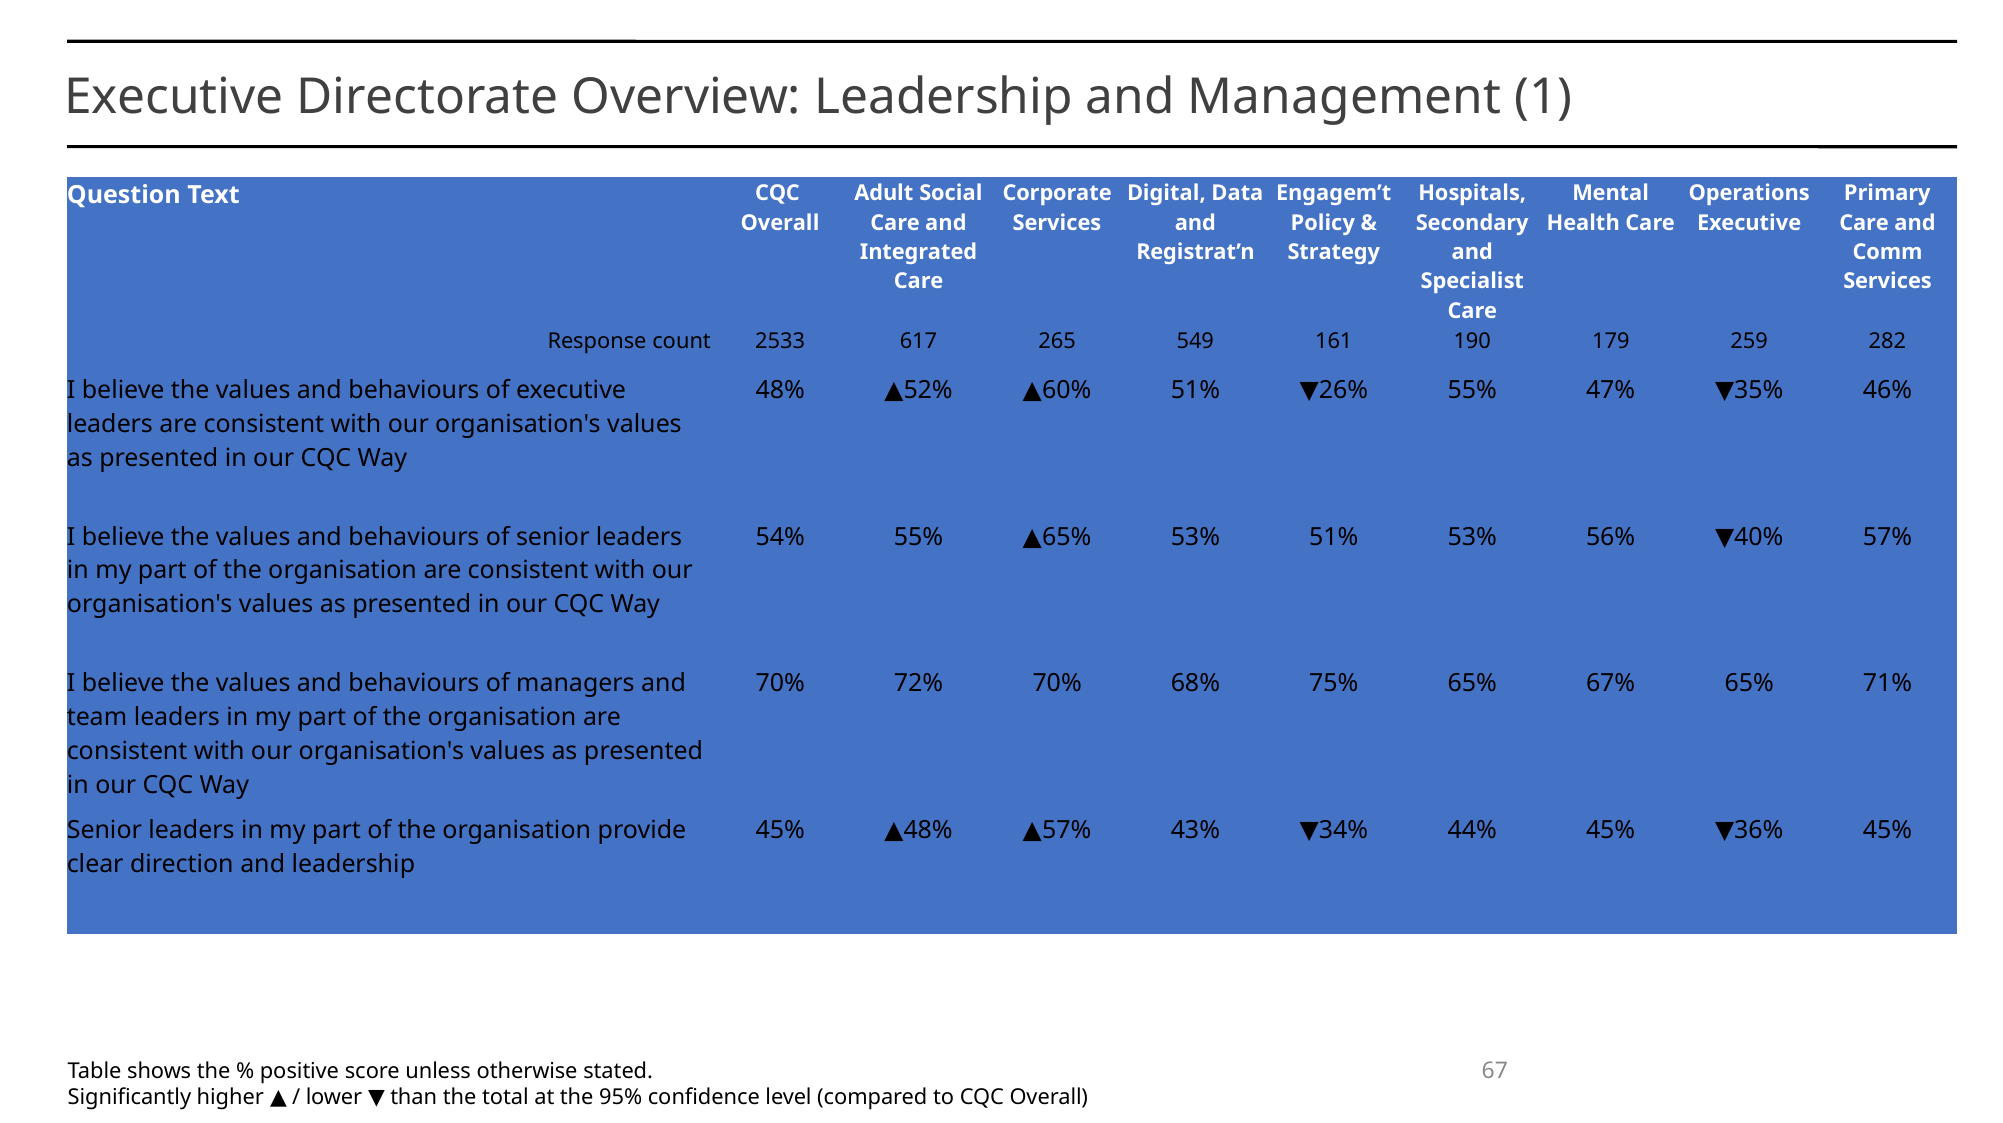

# Executive Directorate Overview: Leadership and Management (1)
| Question Text | CQC Overall | Adult Social Care and Integrated Care | Corporate Services | Digital, Data and Registrat’n | Engagem’t Policy & Strategy | Hospitals, Secondary and Specialist Care | Mental Health Care | Operations Executive | Primary Care and Comm Services |
| --- | --- | --- | --- | --- | --- | --- | --- | --- | --- |
| Response count | 2533 | 617 | 265 | 549 | 161 | 190 | 179 | 259 | 282 |
| I believe the values and behaviours of executive leaders are consistent with our organisation's values as presented in our CQC Way | 48% | ▲52% | ▲60% | 51% | ▼26% | 55% | 47% | ▼35% | 46% |
| I believe the values and behaviours of senior leaders in my part of the organisation are consistent with our organisation's values as presented in our CQC Way | 54% | 55% | ▲65% | 53% | 51% | 53% | 56% | ▼40% | 57% |
| I believe the values and behaviours of managers and team leaders in my part of the organisation are consistent with our organisation's values as presented in our CQC Way | 70% | 72% | 70% | 68% | 75% | 65% | 67% | 65% | 71% |
| Senior leaders in my part of the organisation provide clear direction and leadership | 45% | ▲48% | ▲57% | 43% | ▼34% | 44% | 45% | ▼36% | 45% |
Table shows the % positive score unless otherwise stated.
Significantly higher ▲ / lower ▼ than the total at the 95% confidence level (compared to CQC Overall)